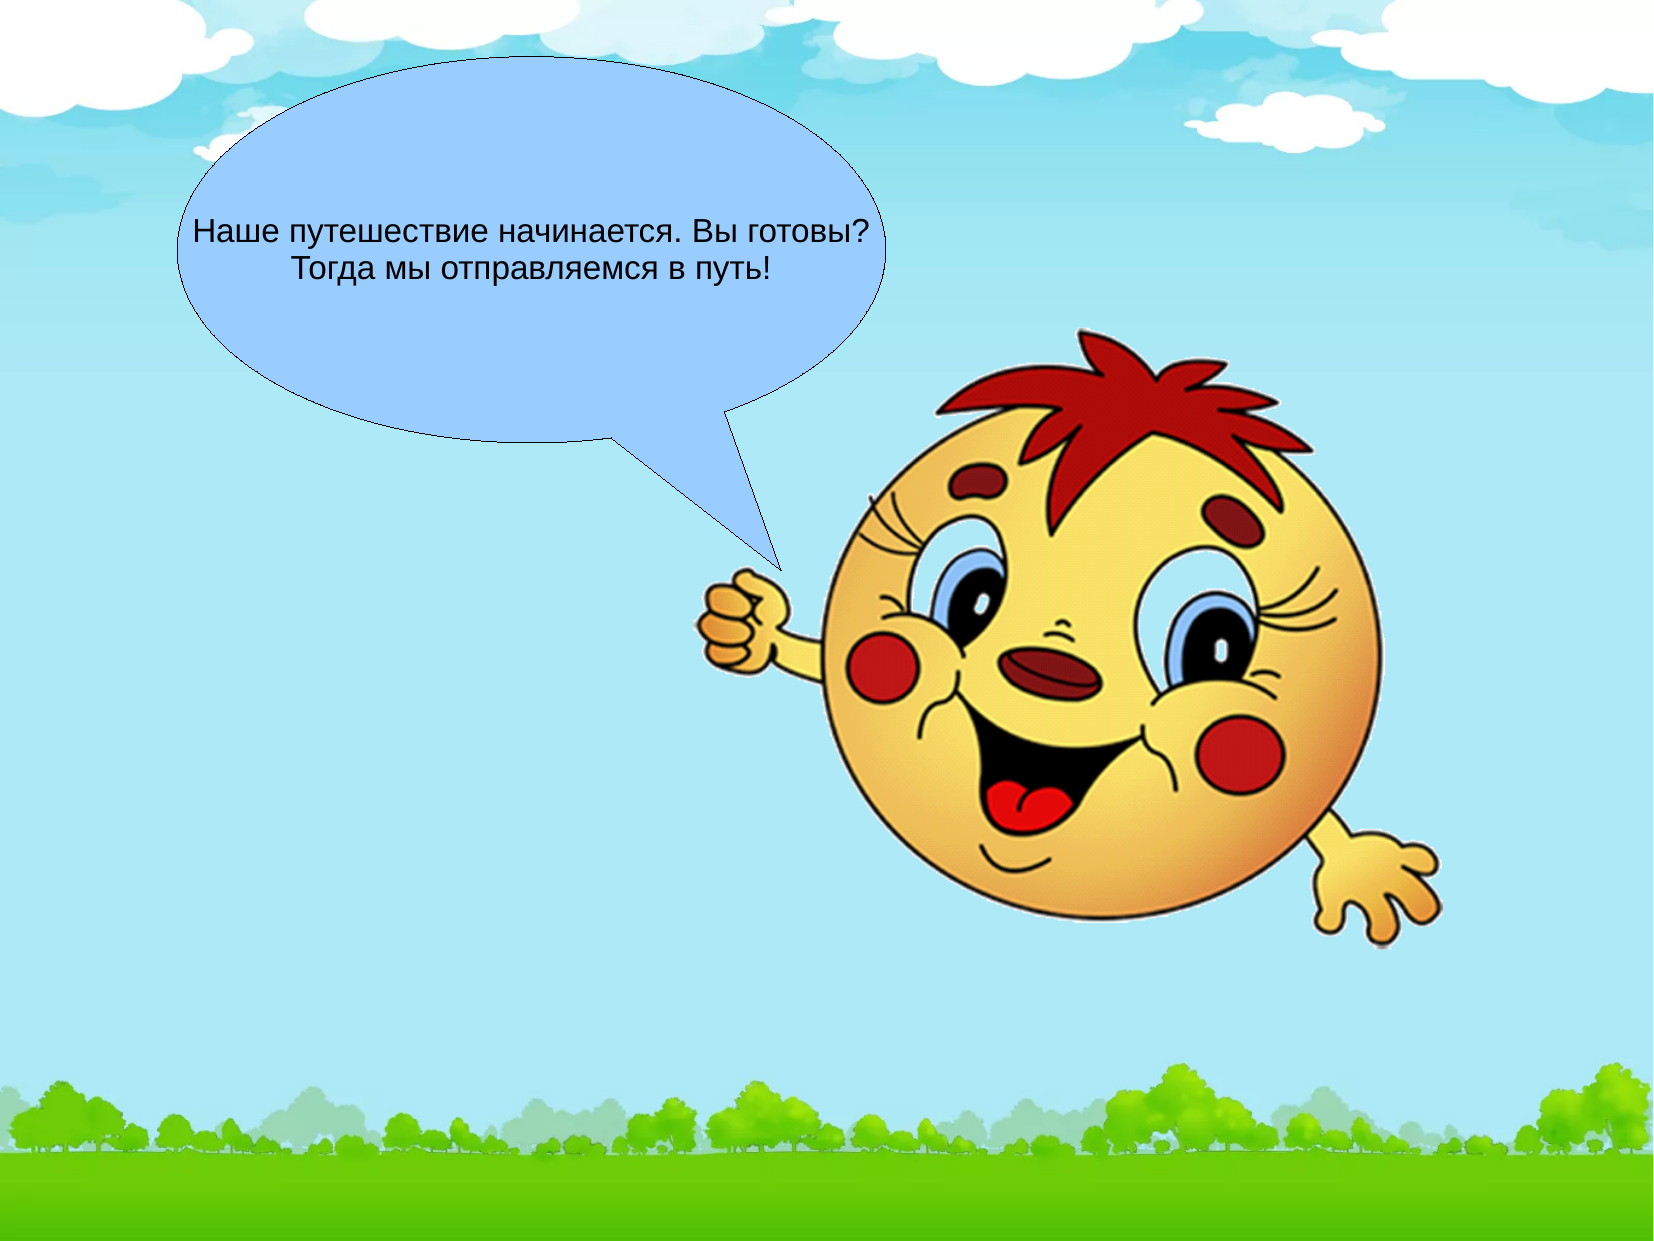

Наше путешествие начинается. Вы готовы?
Тогда мы отправляемся в путь!